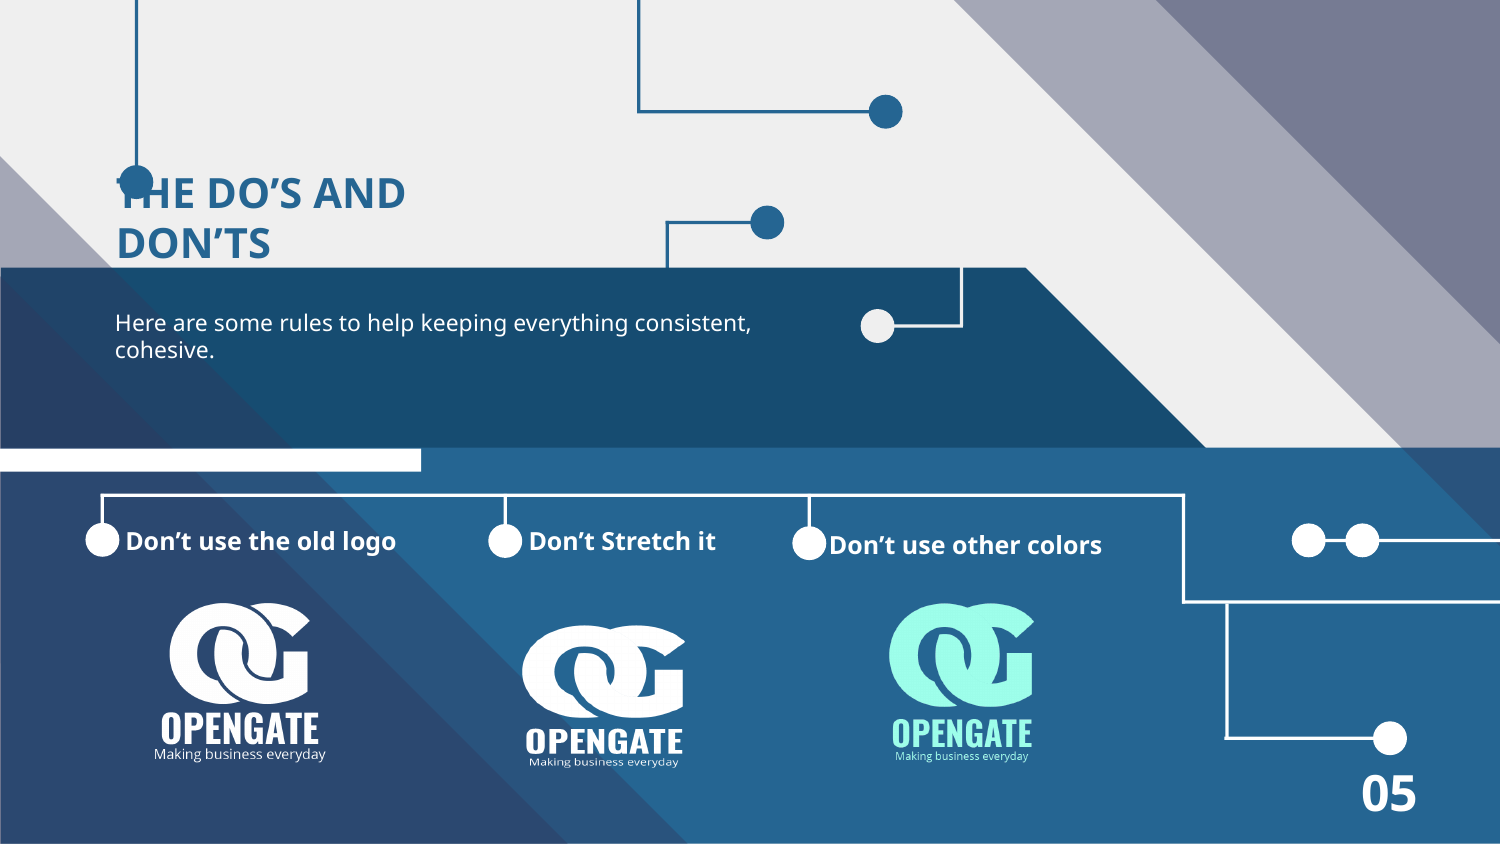

# THE DO’S AND DON’TS
Here are some rules to help keeping everything consistent, cohesive.
Don’t use the old logo
Don’t use other colors
Don’t Stretch it
05